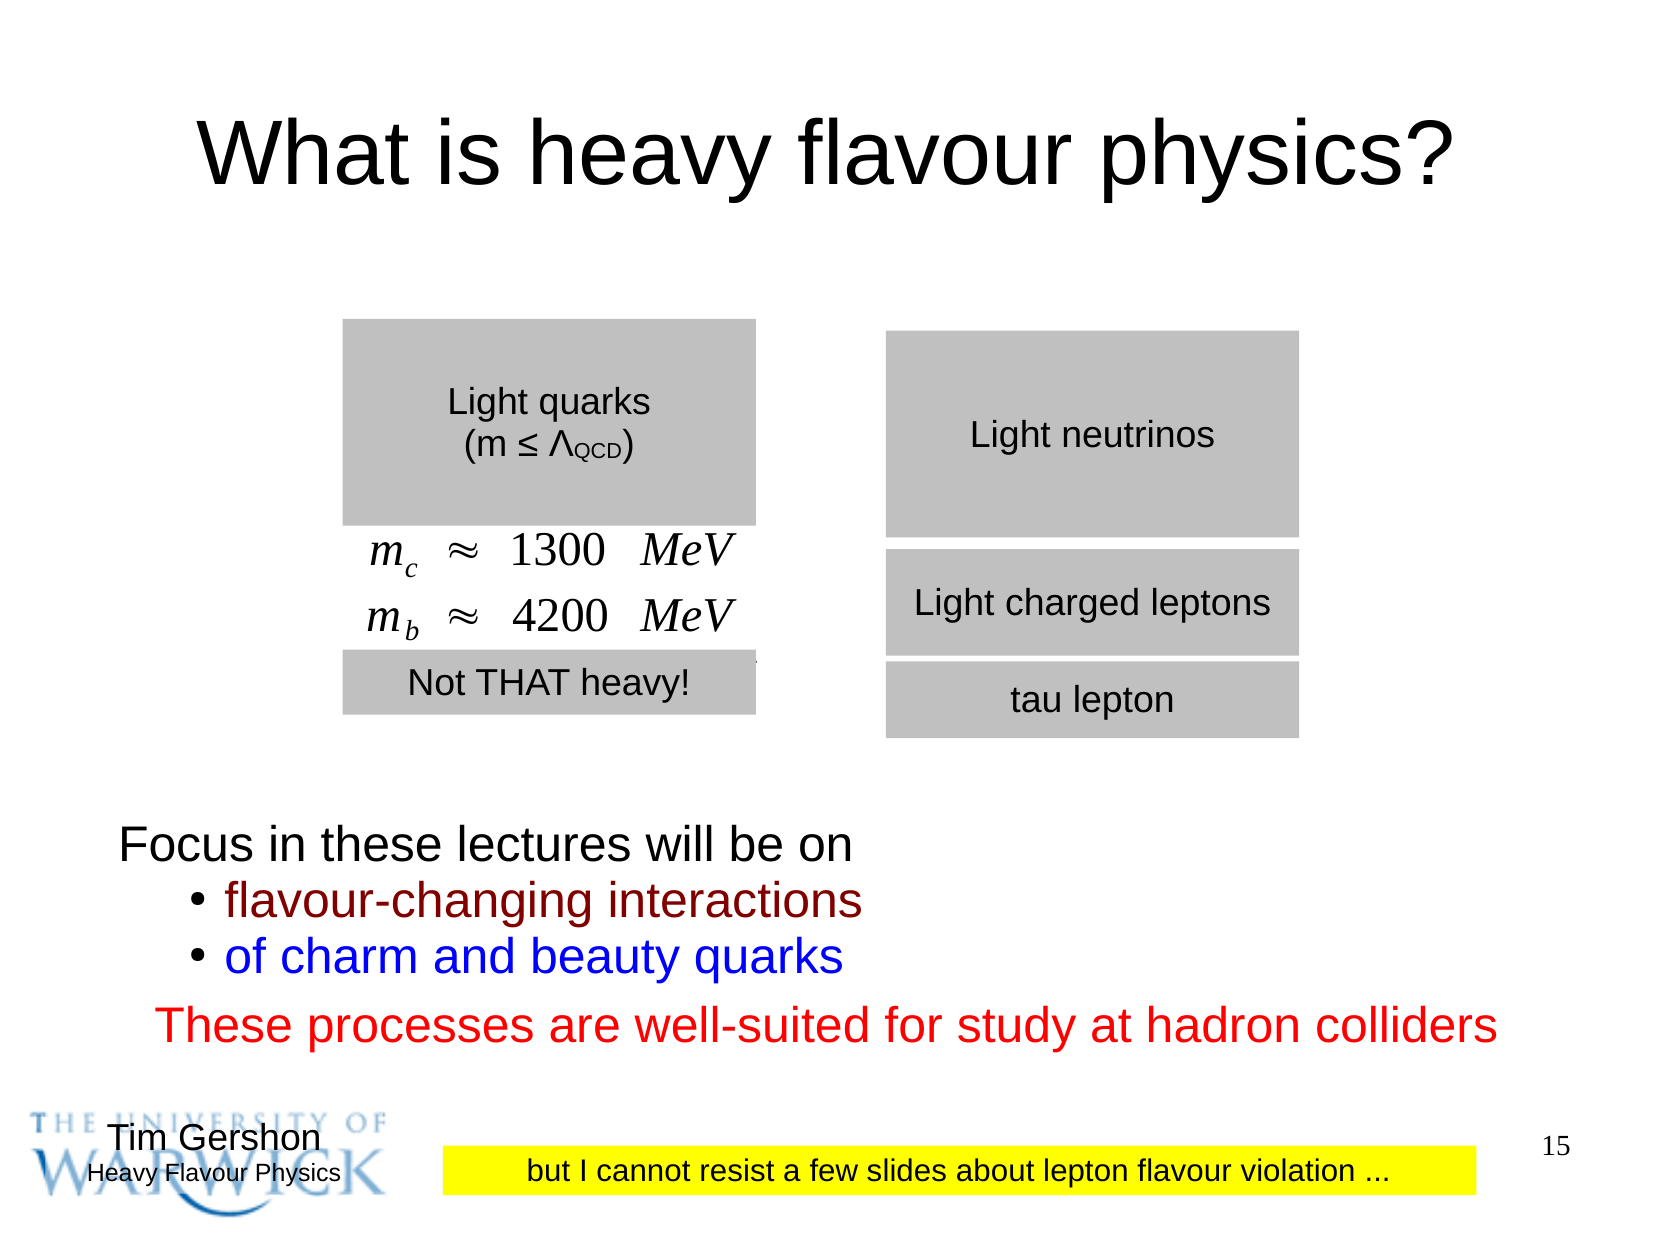

# What is heavy flavour physics?
Light quarks
(m ≤ ΛQCD)
Light neutrinos
Light charged leptons
Not THAT heavy!
tau lepton
Focus in these lectures will be on
flavour-changing interactions
of charm and beauty quarks
These processes are well-suited for study at hadron colliders
Tim Gershon
Heavy Flavour Physics
15
but I cannot resist a few slides about lepton flavour violation ...